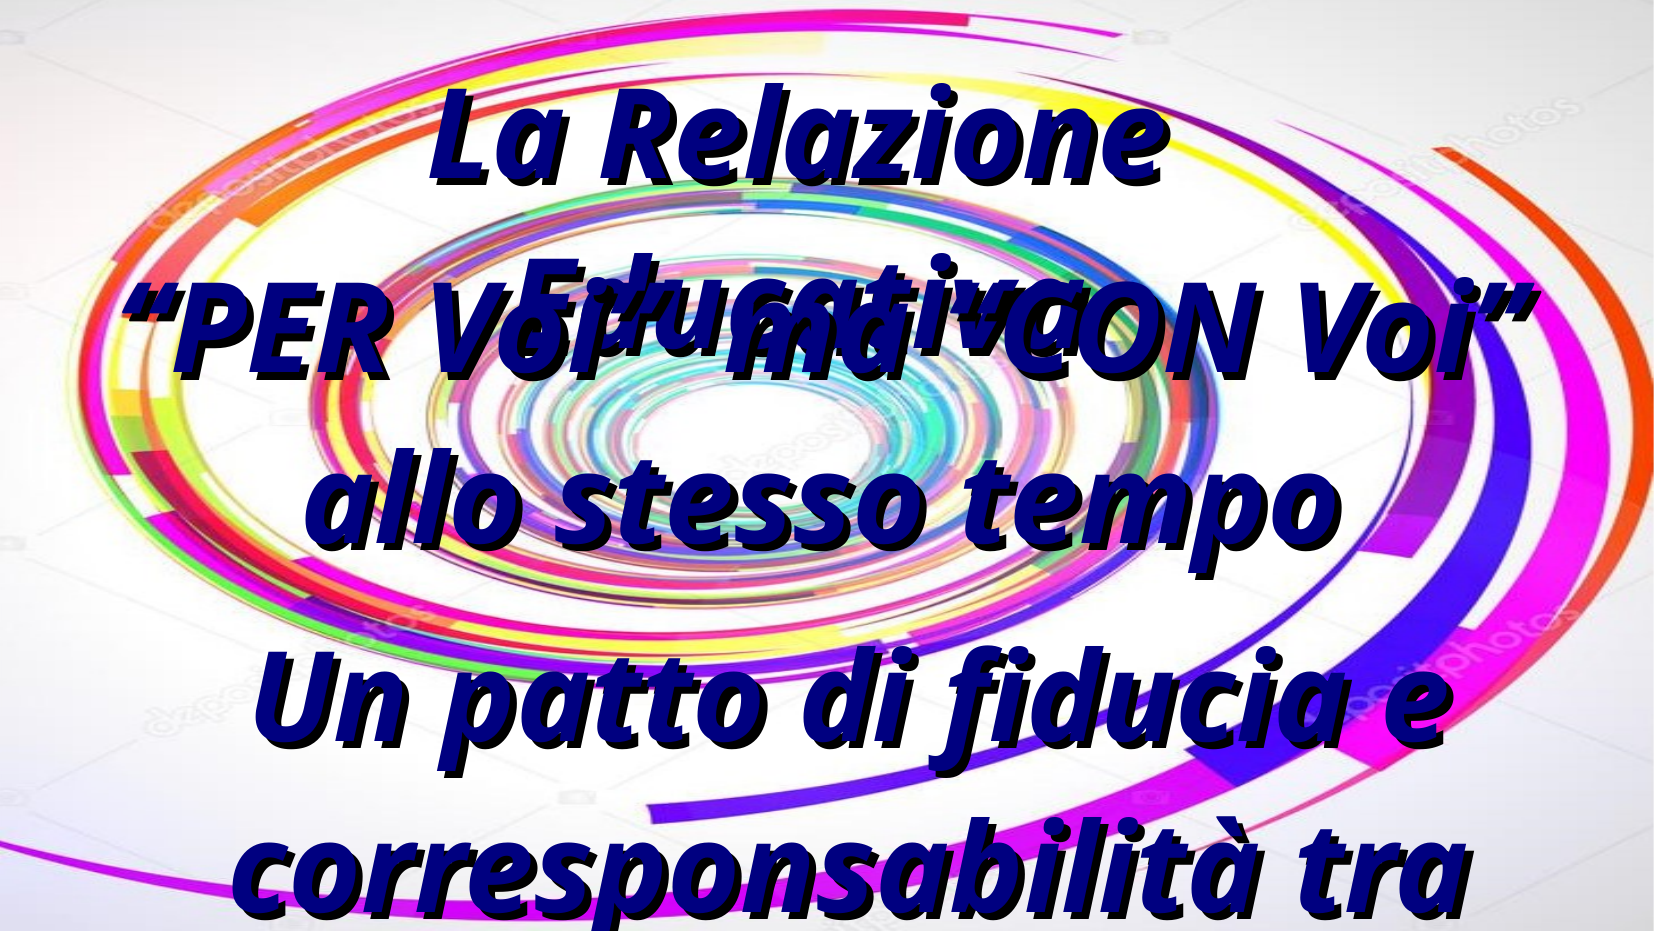

La Relazione Educativa
“PER Voi” ma “CON Voi” allo stesso tempo
Un patto di fiducia e corresponsabilità tra educatori e educandi